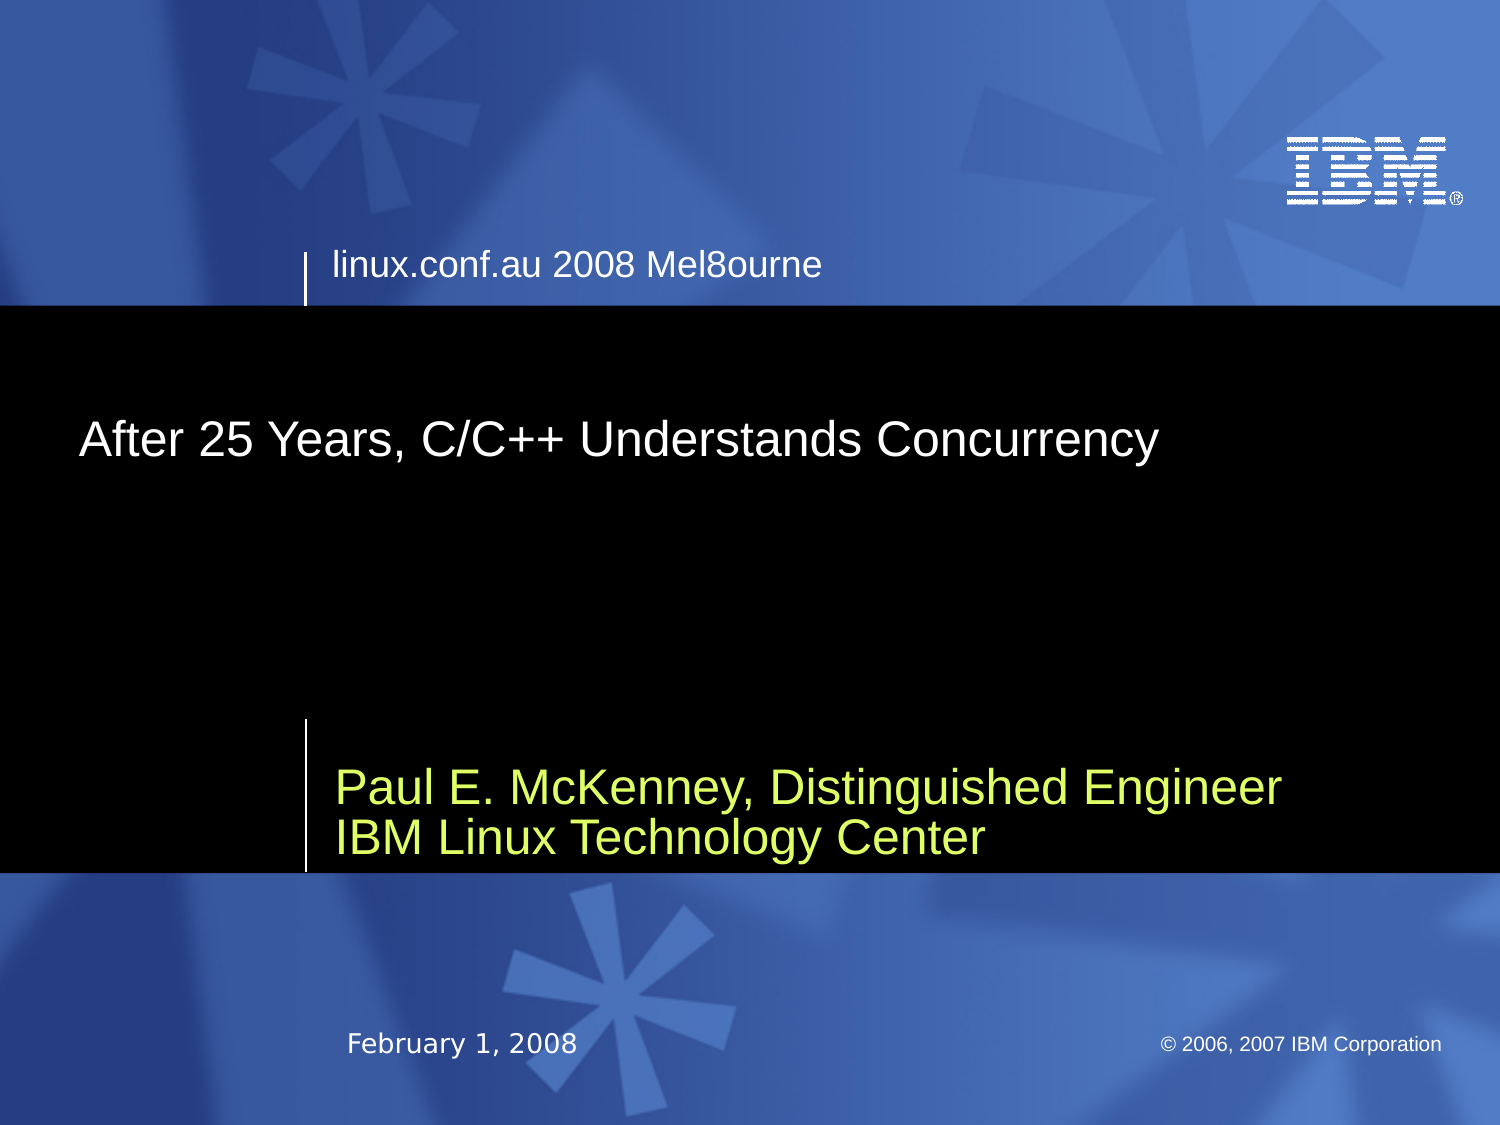

# After 25 Years, C/C++ Understands Concurrency
Paul E. McKenney, Distinguished Engineer
IBM Linux Technology Center